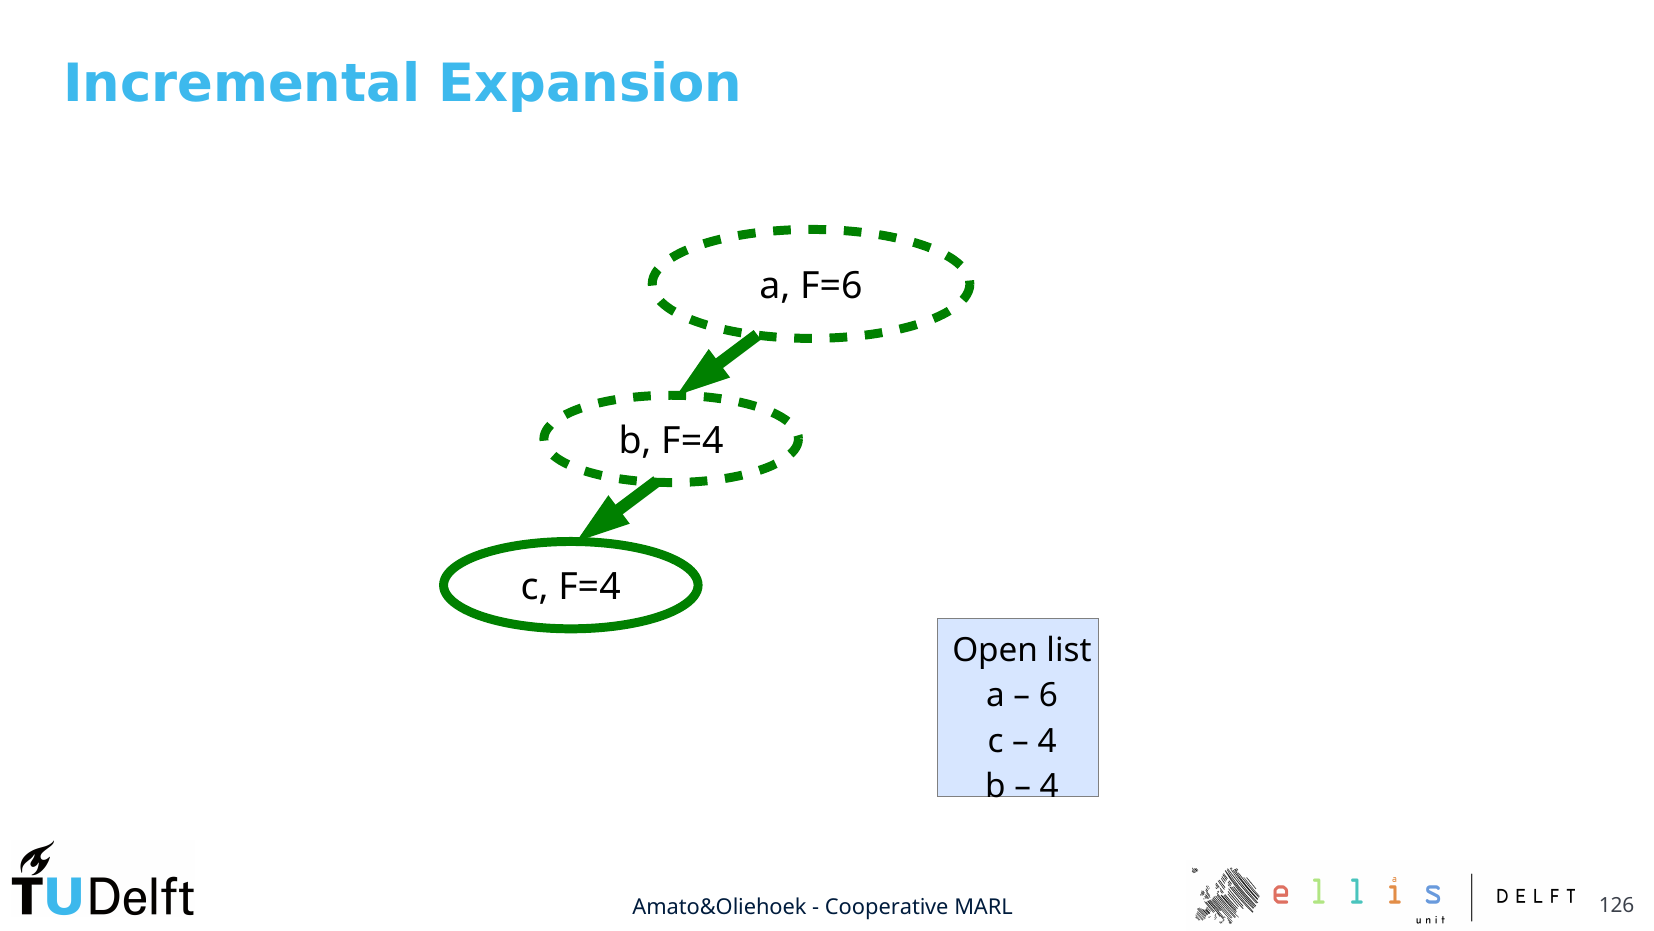

# Incremental Expansion
a, F=6
b, F=4
c, F=4
Open list
a – 6
c – 4
b – 4
Amato&Oliehoek - Cooperative MARL